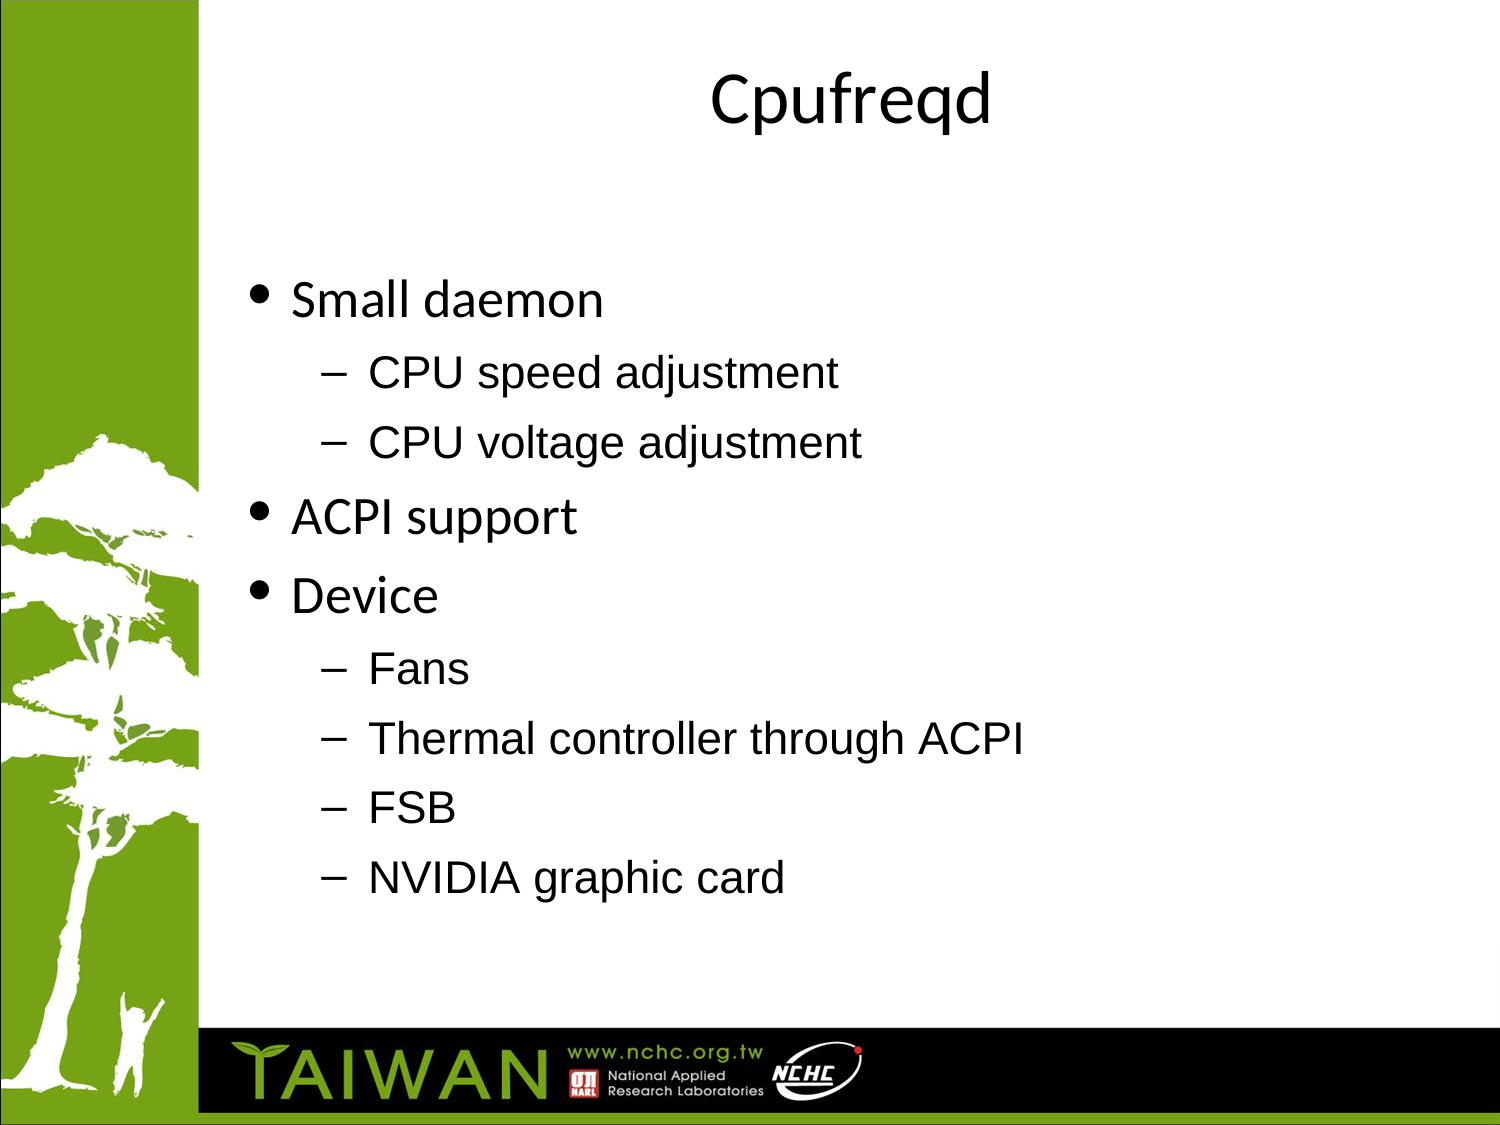

# Cpufreqd
Small daemon
CPU speed adjustment
CPU voltage adjustment
ACPI support
Device
Fans
Thermal controller through ACPI
FSB
NVIDIA graphic card